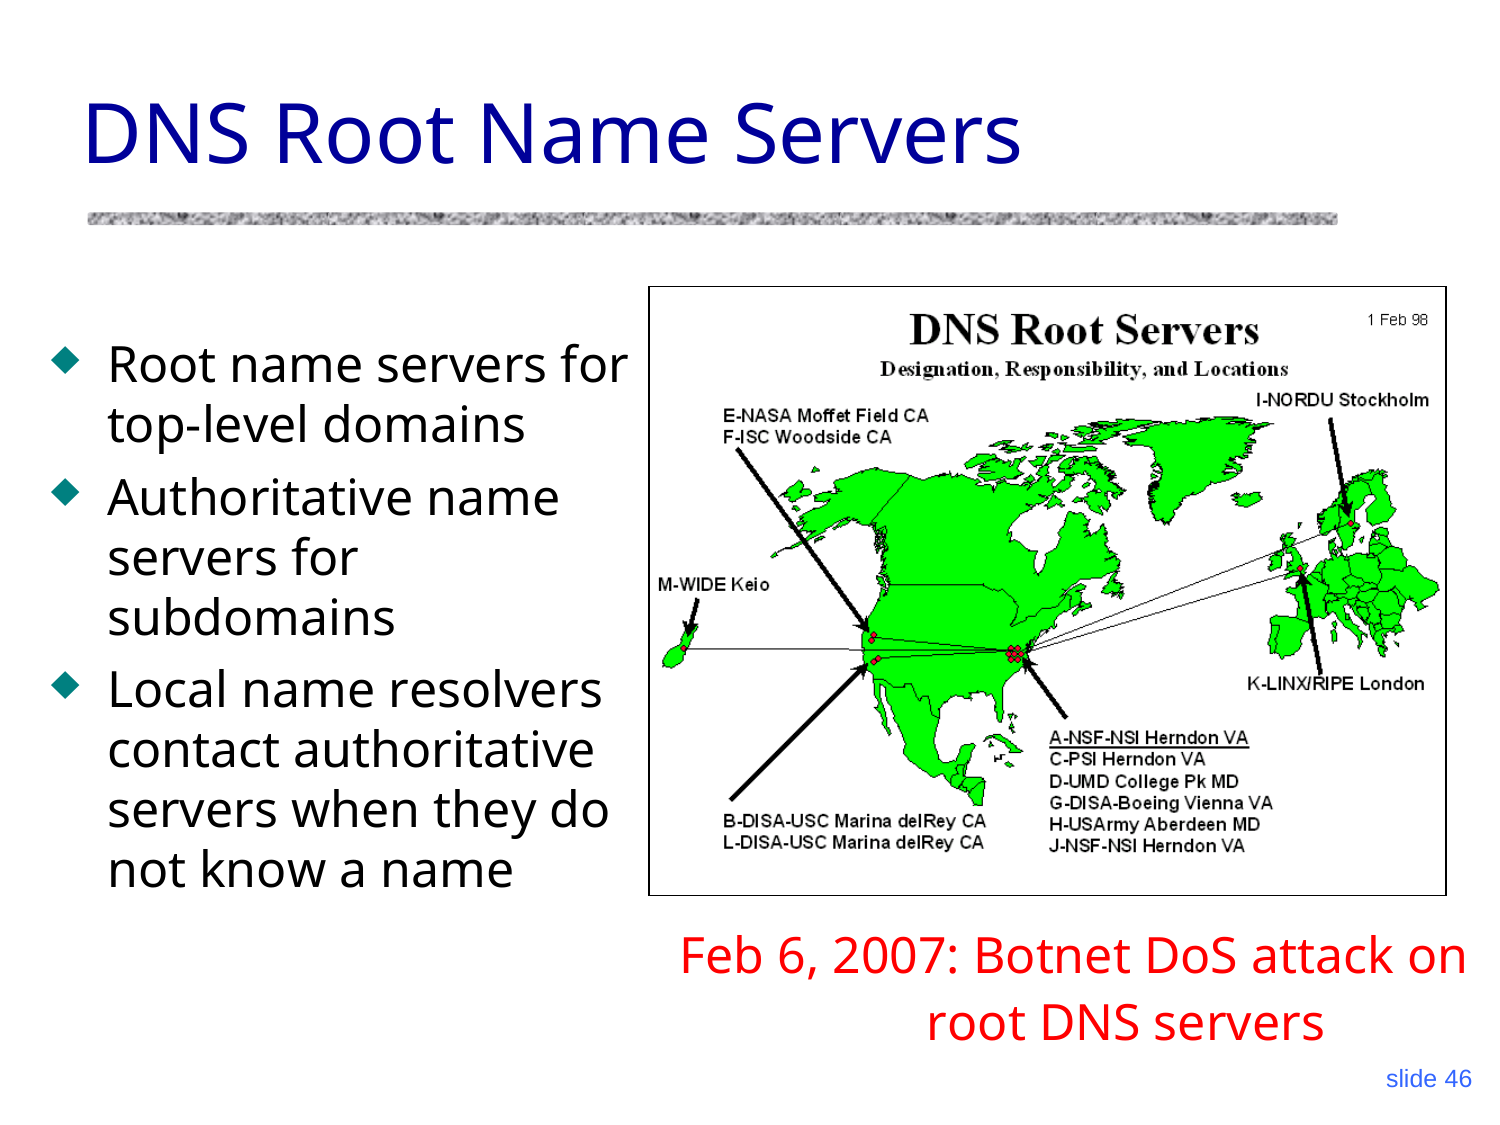

# DNS Root Name Servers
Root name servers for top-level domains
Authoritative name servers for subdomains
Local name resolvers contact authoritative servers when they do not know a name
Feb 6, 2007: Botnet DoS attack on
 root DNS servers
slide